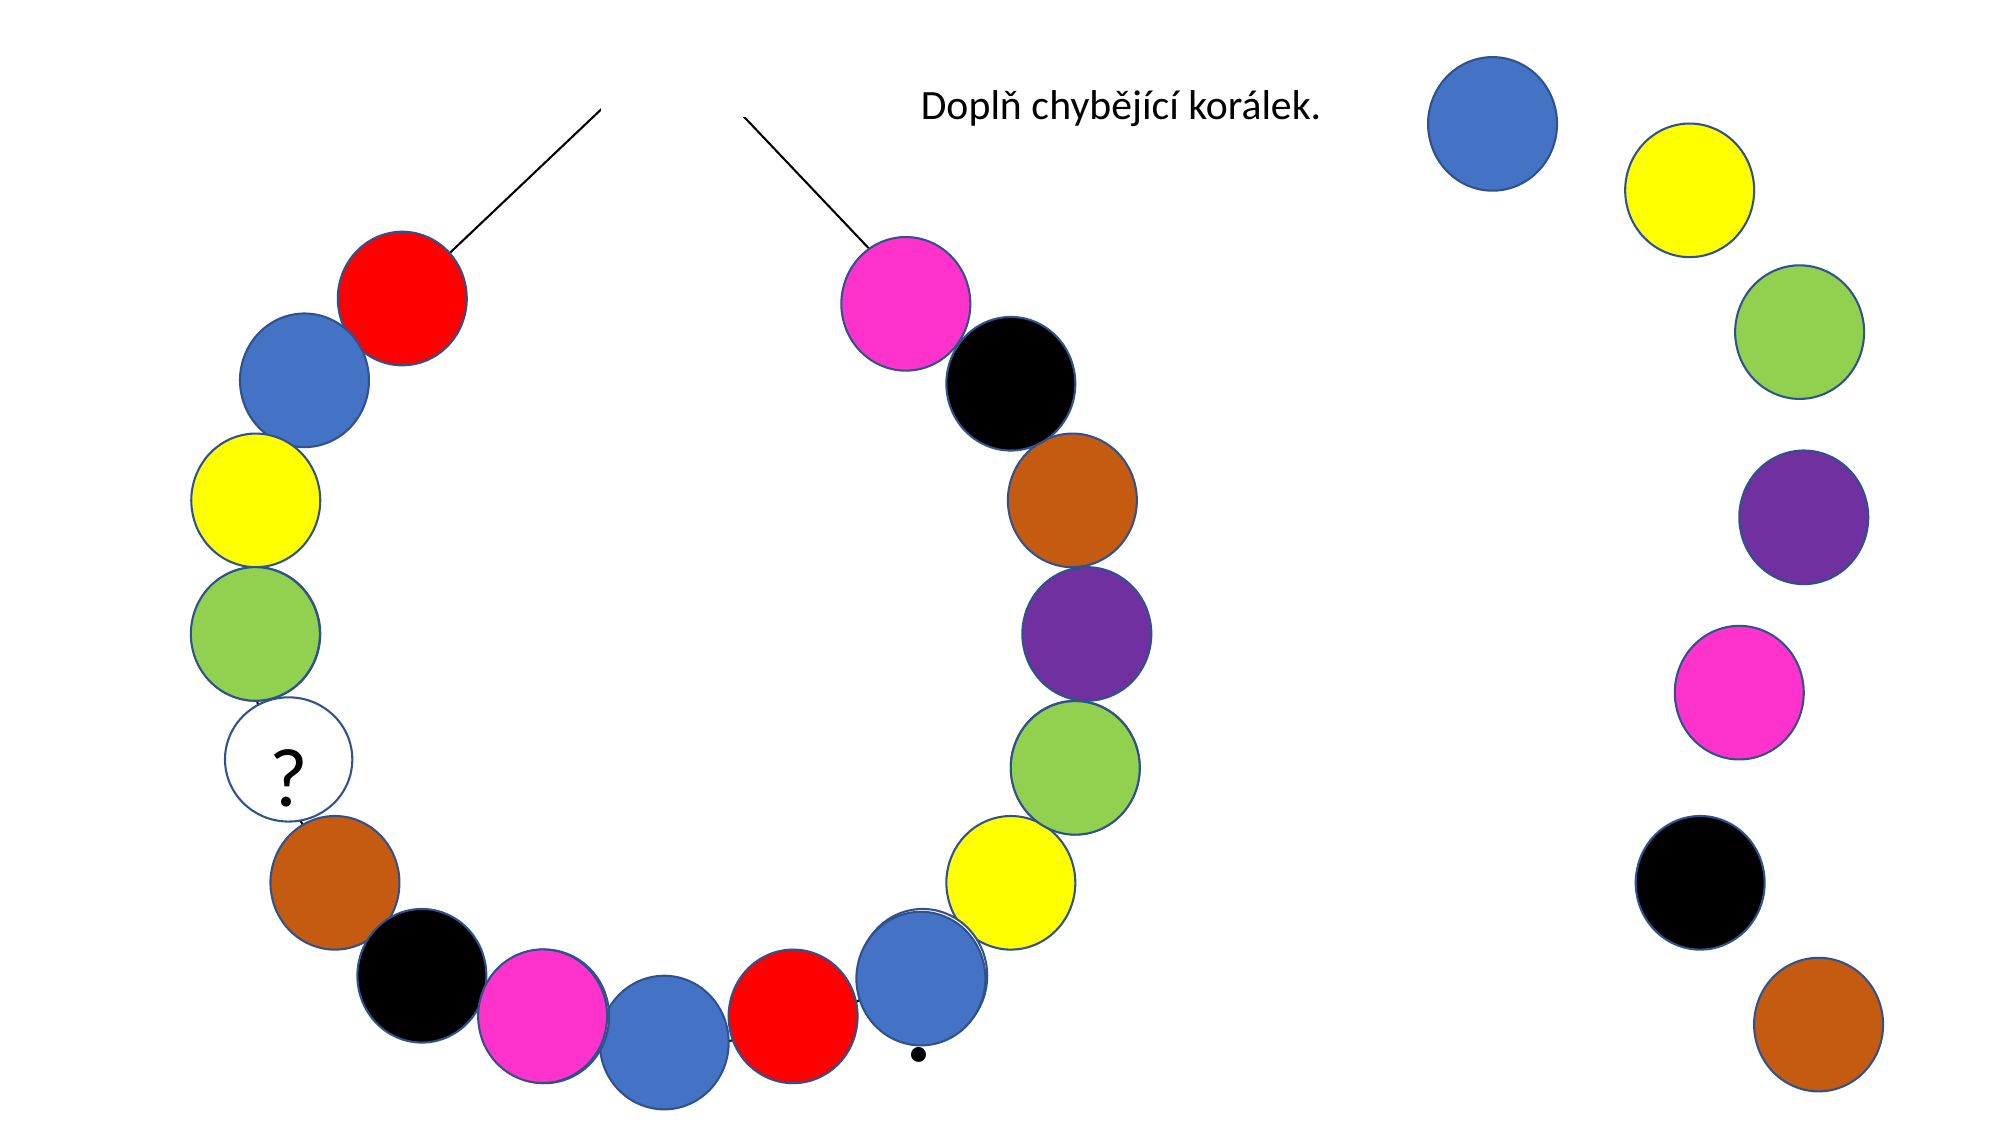

Doplň chybějící korálek.
?
?
?
?
?